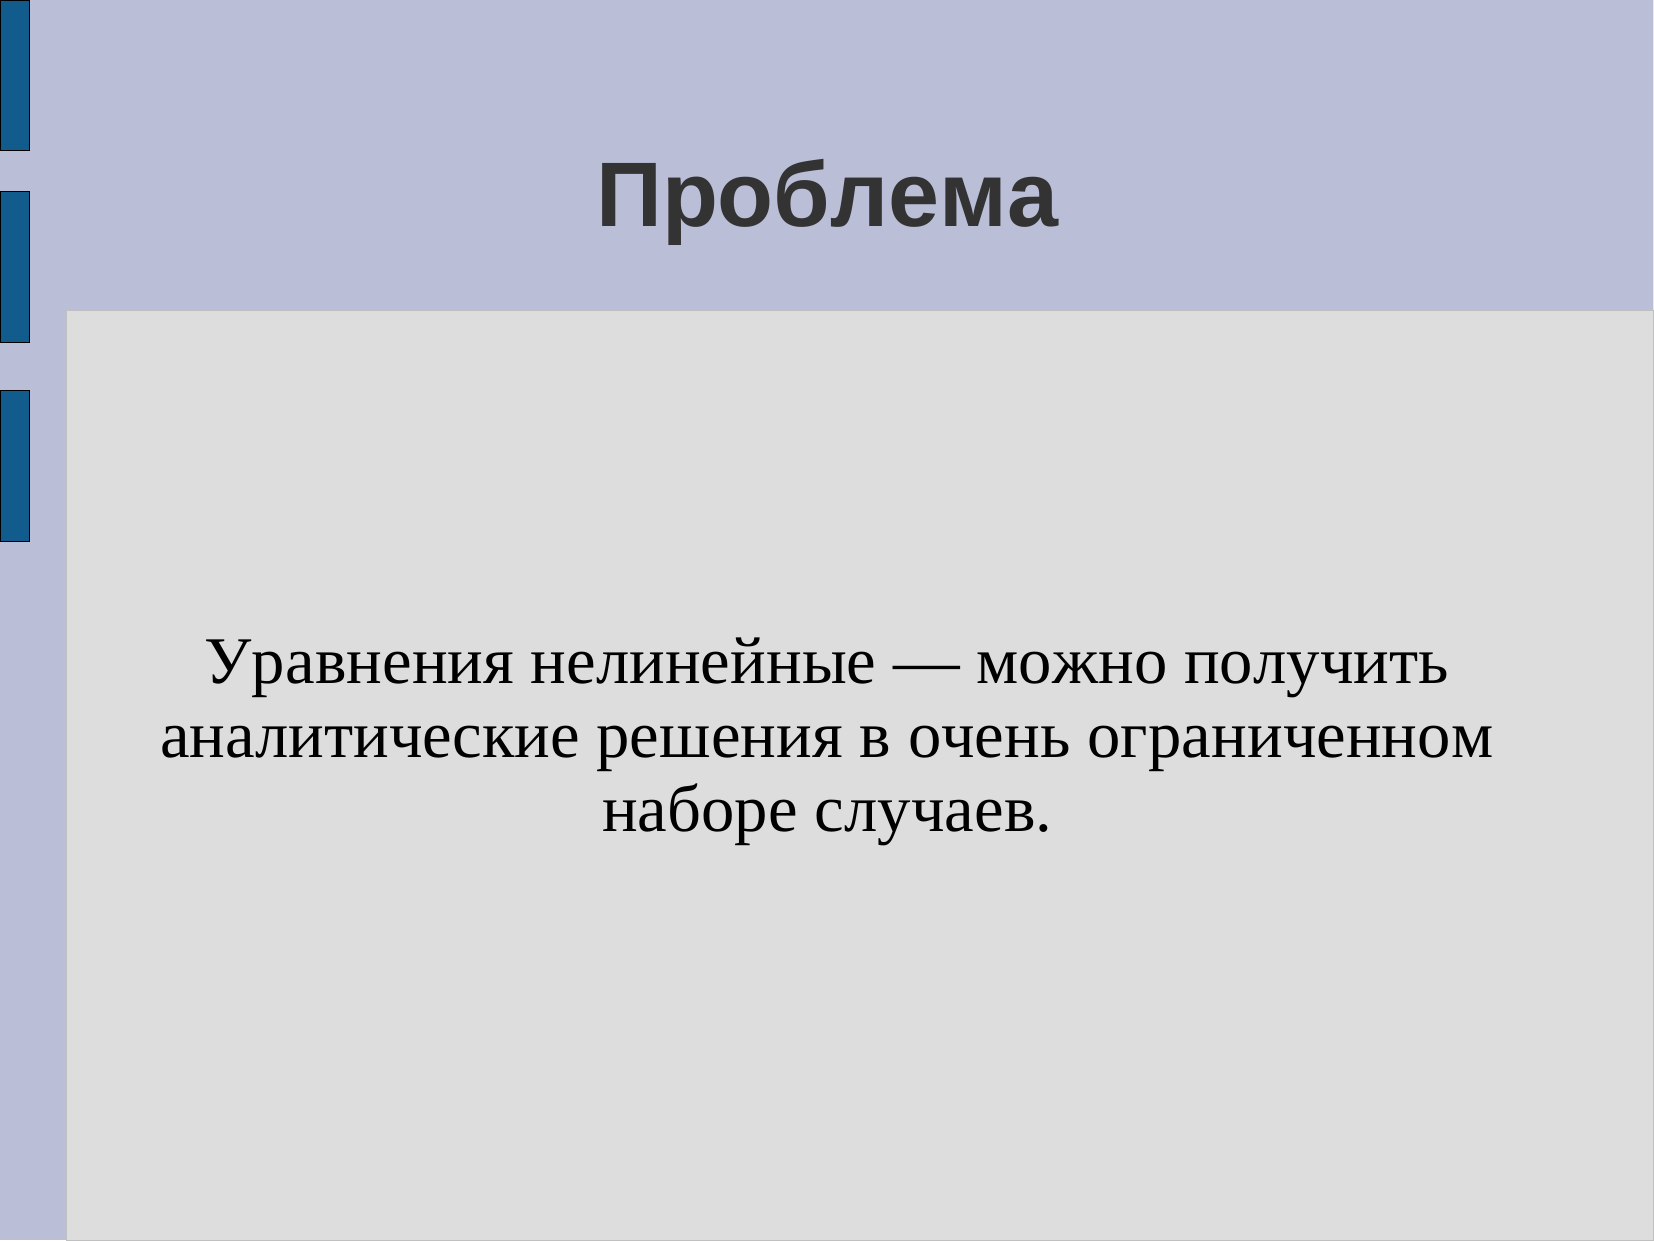

# Проблема
Уравнения нелинейные — можно получить аналитические решения в очень ограниченном наборе случаев.